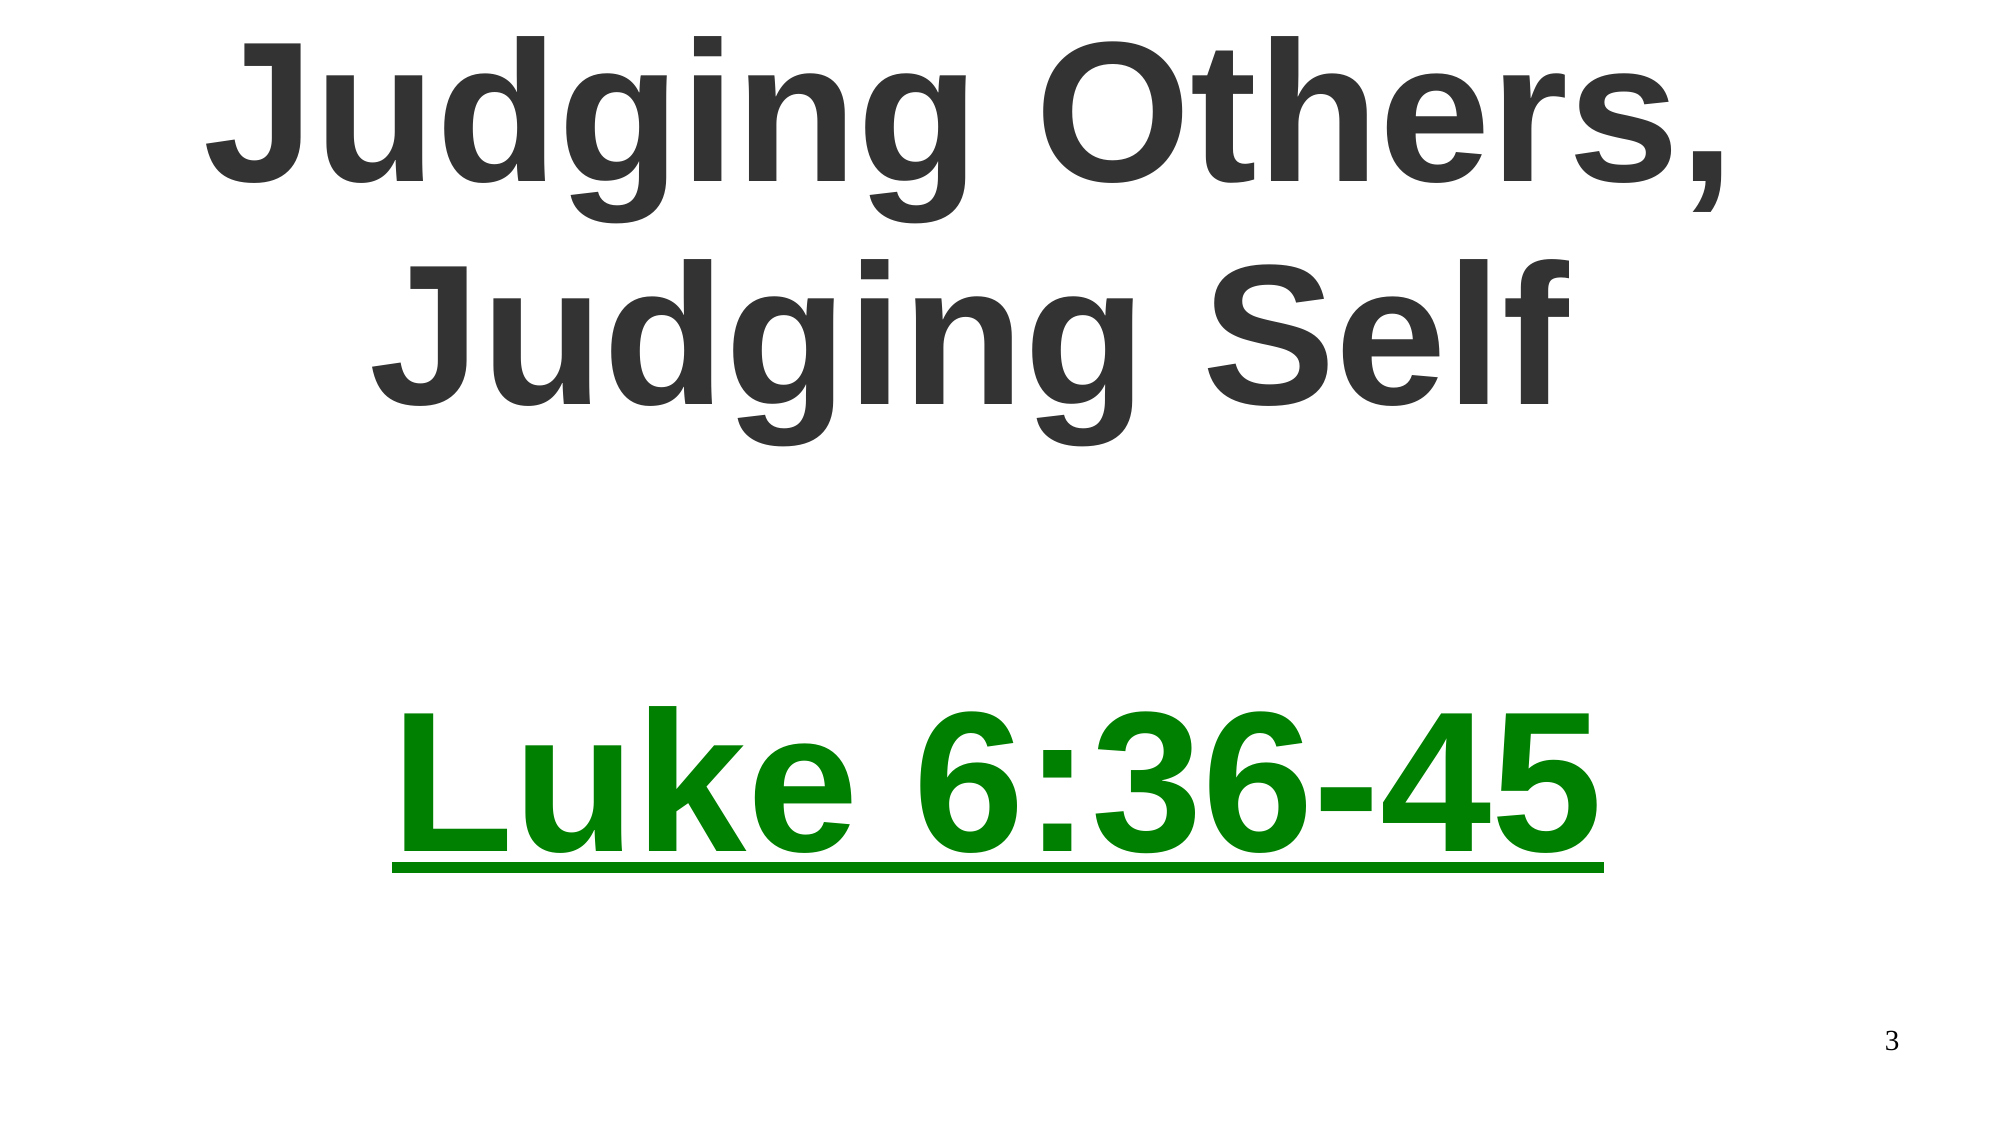

# Judging Others, Judging Self Luke 6:36-45
3